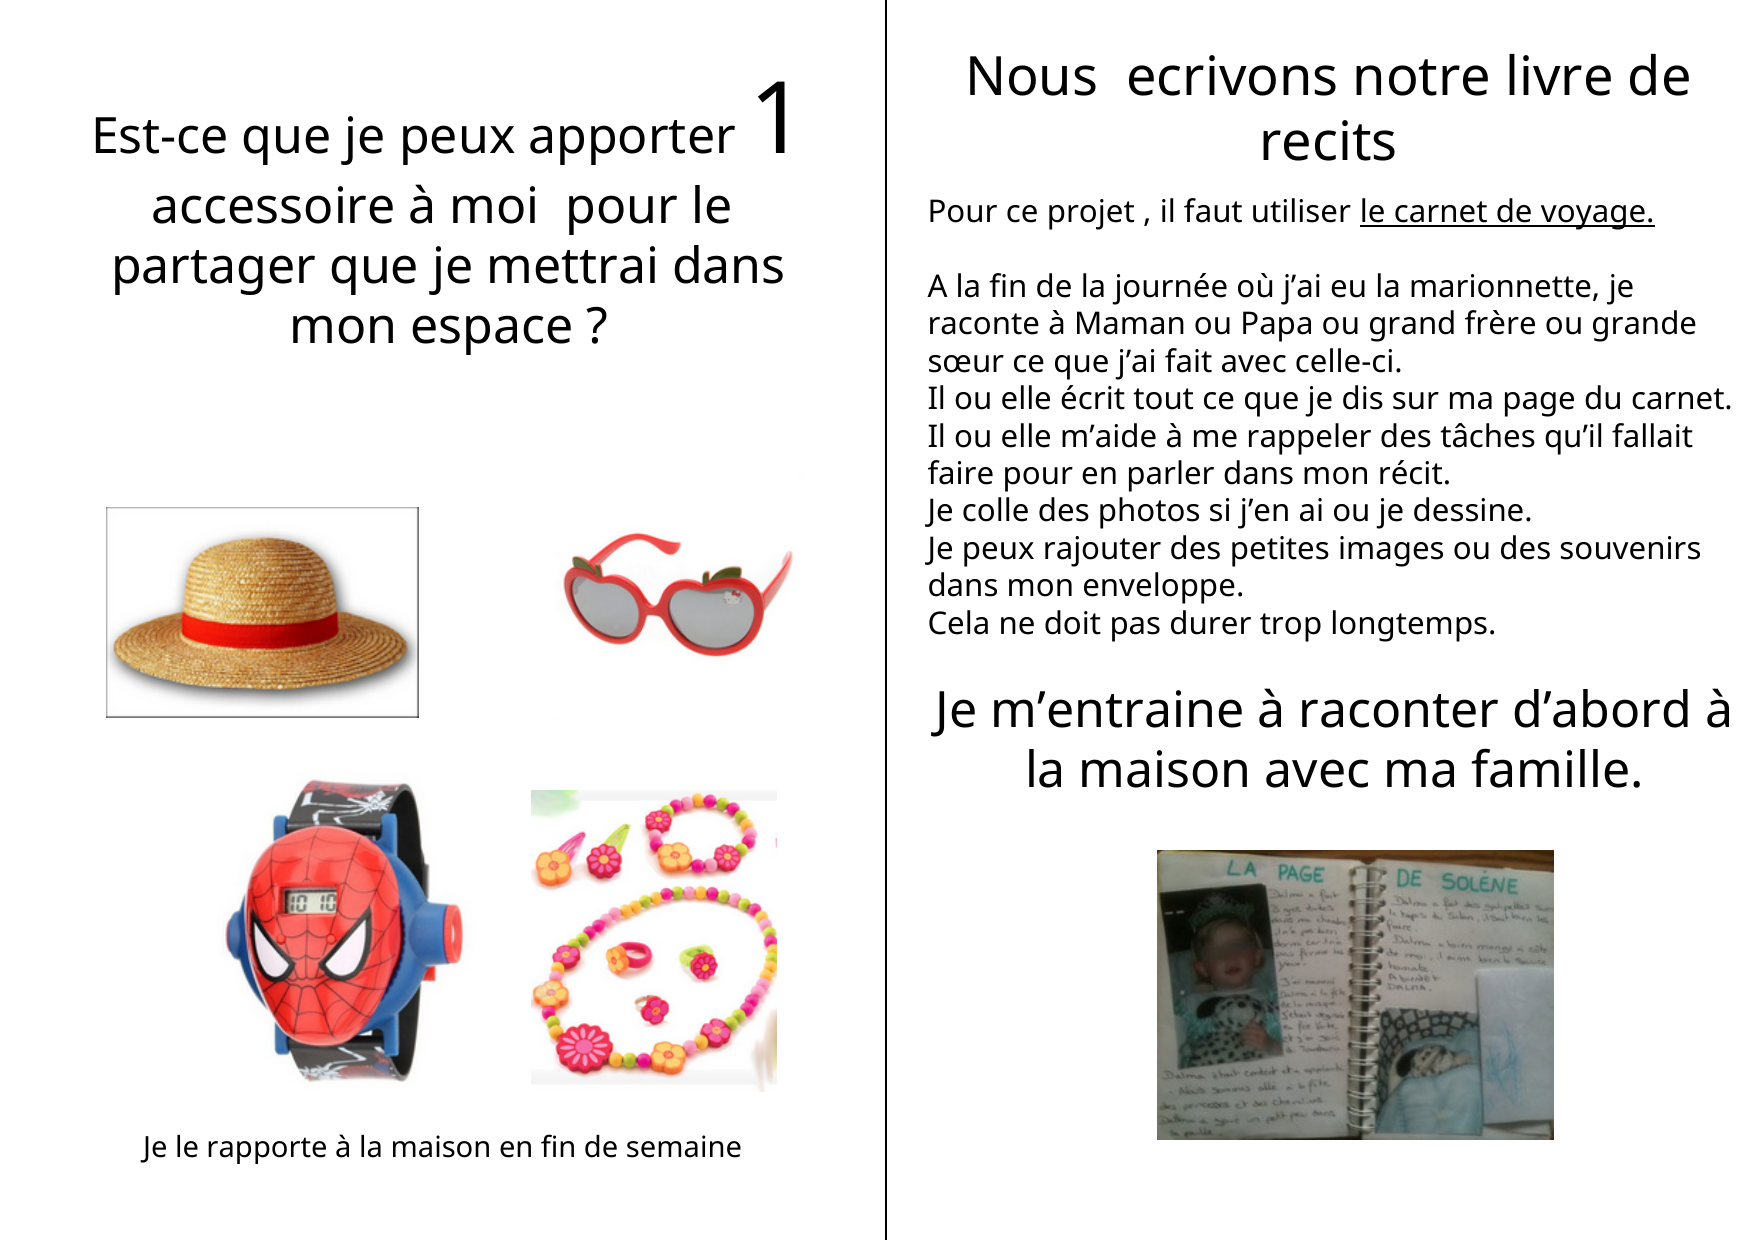

Nous ecrivons notre livre de recits
Est-ce que je peux apporter 1 accessoire à moi pour le
partager que je mettrai dans mon espace ?
Pour ce projet , il faut utiliser le carnet de voyage.
A la fin de la journée où j’ai eu la marionnette, je raconte à Maman ou Papa ou grand frère ou grande sœur ce que j’ai fait avec celle-ci.
Il ou elle écrit tout ce que je dis sur ma page du carnet.
Il ou elle m’aide à me rappeler des tâches qu’il fallait faire pour en parler dans mon récit.
Je colle des photos si j’en ai ou je dessine.
Je peux rajouter des petites images ou des souvenirs dans mon enveloppe.
Cela ne doit pas durer trop longtemps.
Je m’entraine à raconter d’abord à la maison avec ma famille.
Je le rapporte à la maison en fin de semaine